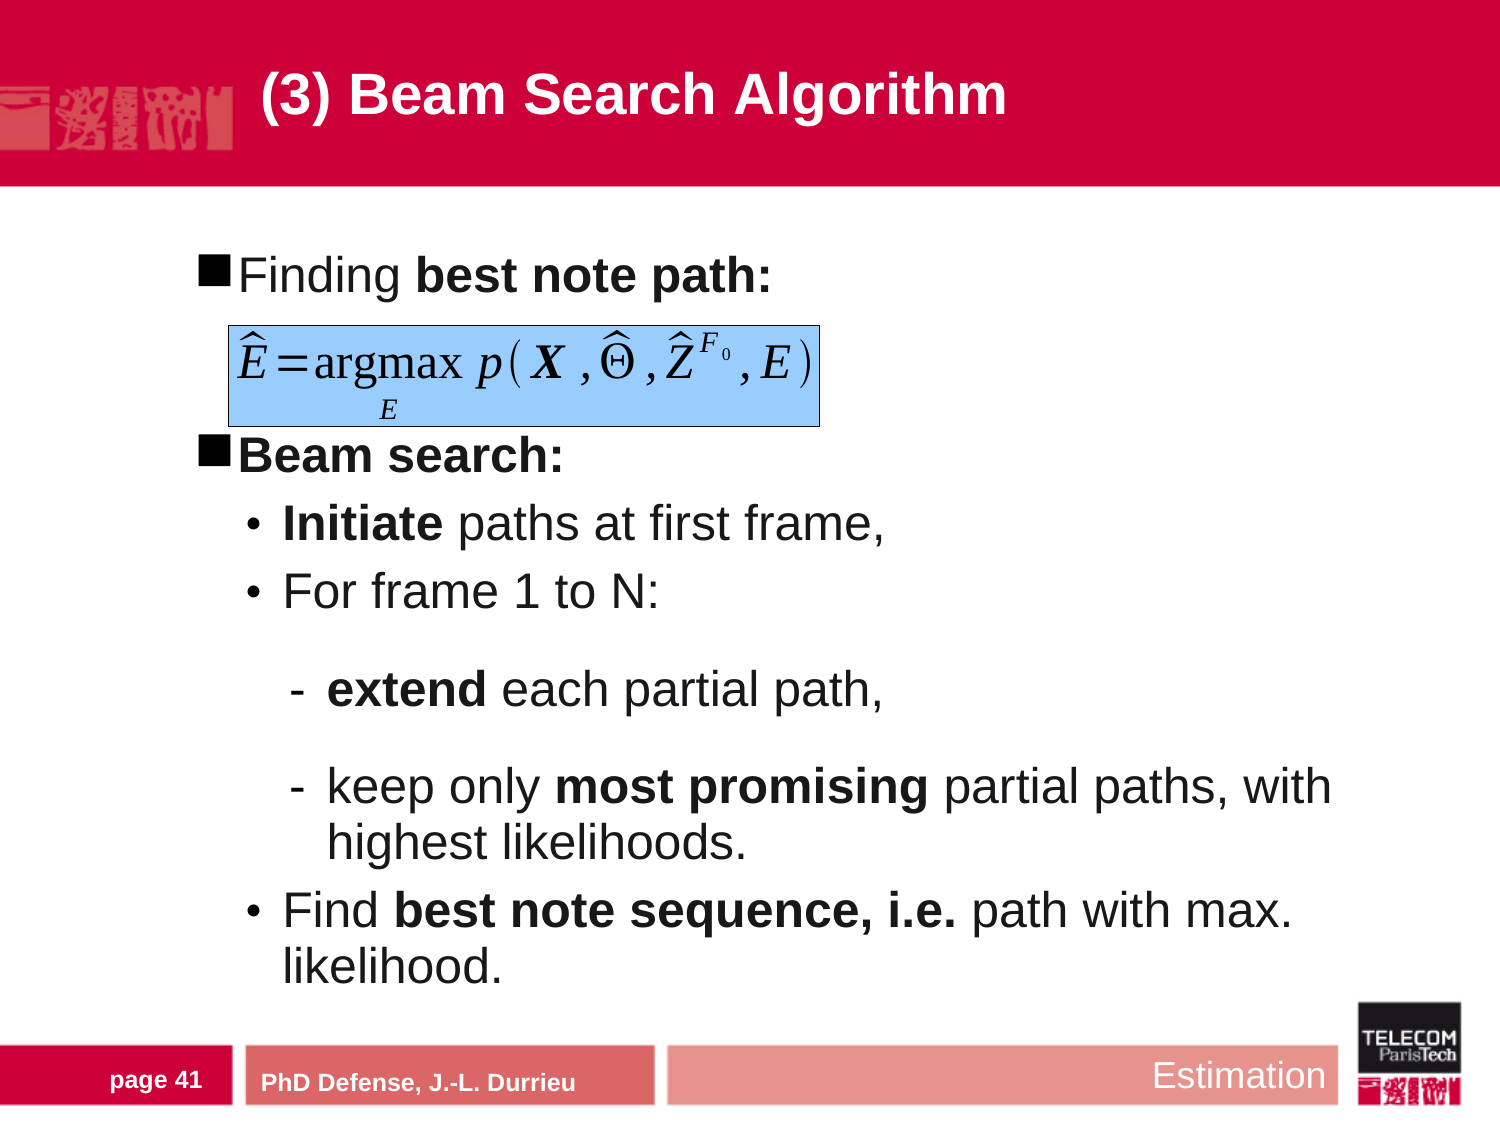

# (3) Beam Search Algorithm
Finding best note path:
Beam search:
Initiate paths at first frame,
For frame 1 to N:
extend each partial path,
keep only most promising partial paths, with highest likelihoods.
Find best note sequence, i.e. path with max. likelihood.
Estimation
41